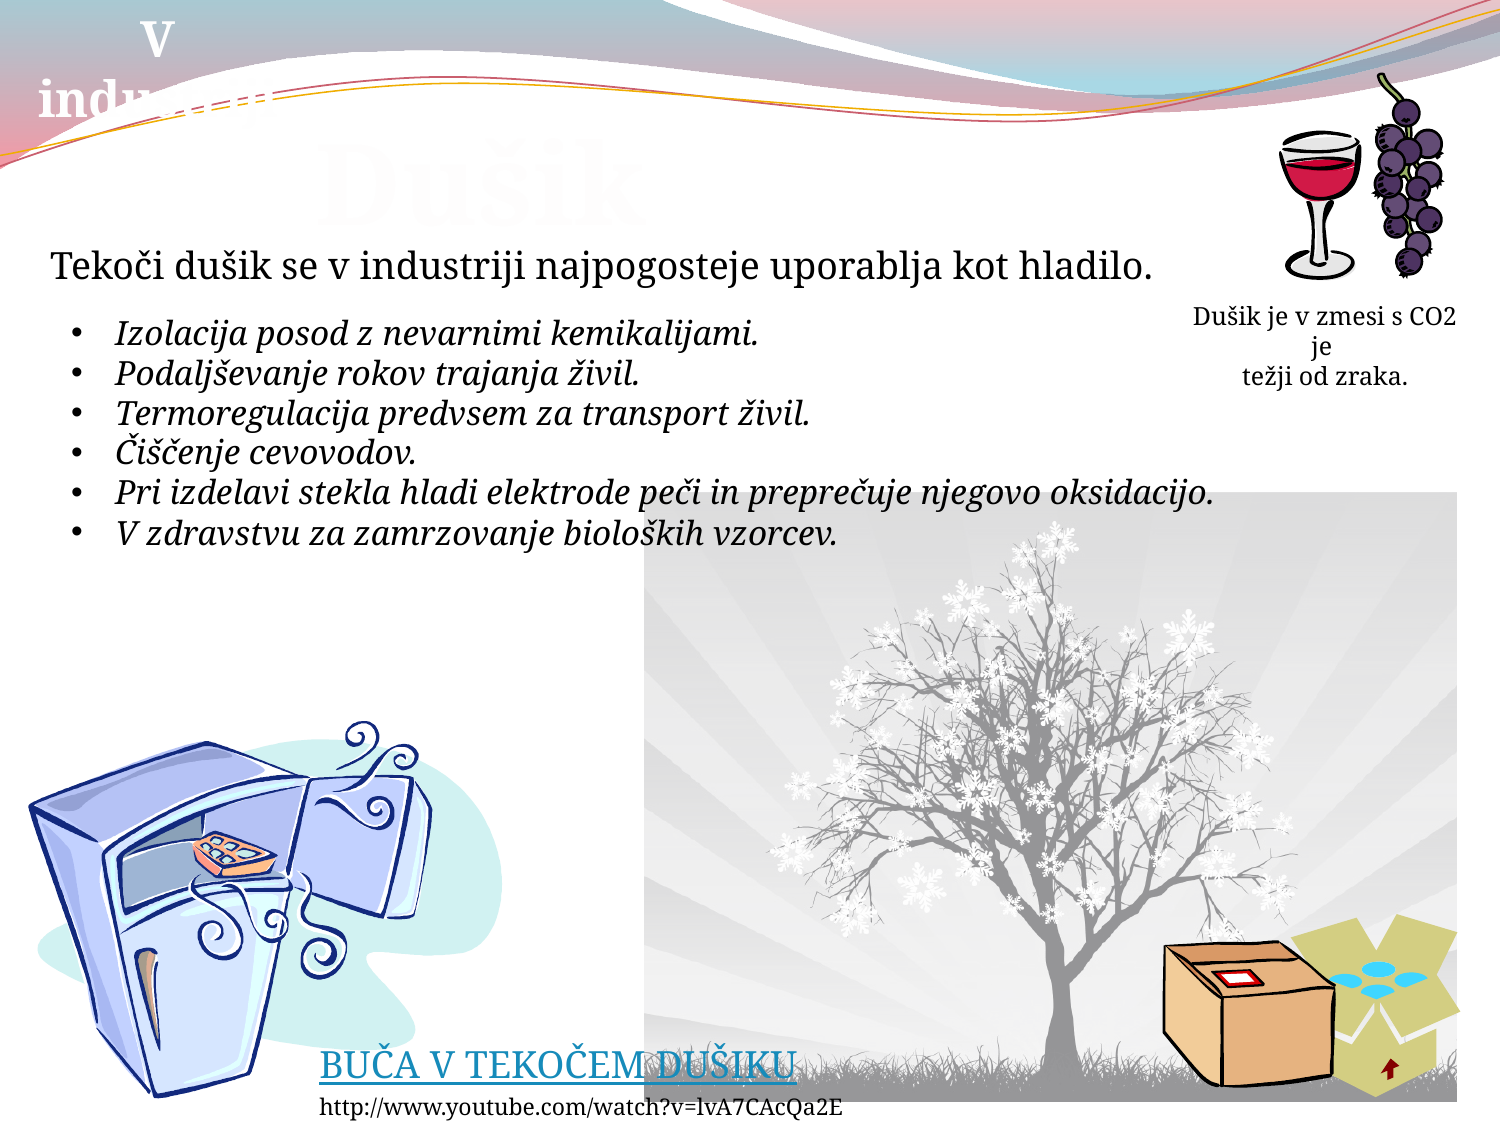

V industriji
Dušik
Tekoči dušik se v industriji najpogosteje uporablja kot hladilo.
Dušik je v zmesi s CO2 je
težji od zraka.
 Izolacija posod z nevarnimi kemikalijami.
 Podaljševanje rokov trajanja živil.
 Termoregulacija predvsem za transport živil.
 Čiščenje cevovodov.
 Pri izdelavi stekla hladi elektrode peči in preprečuje njegovo oksidacijo.
 V zdravstvu za zamrzovanje bioloških vzorcev.
BUČA V TEKOČEM DUŠIKU
http://www.youtube.com/watch?v=lvA7CAcQa2E